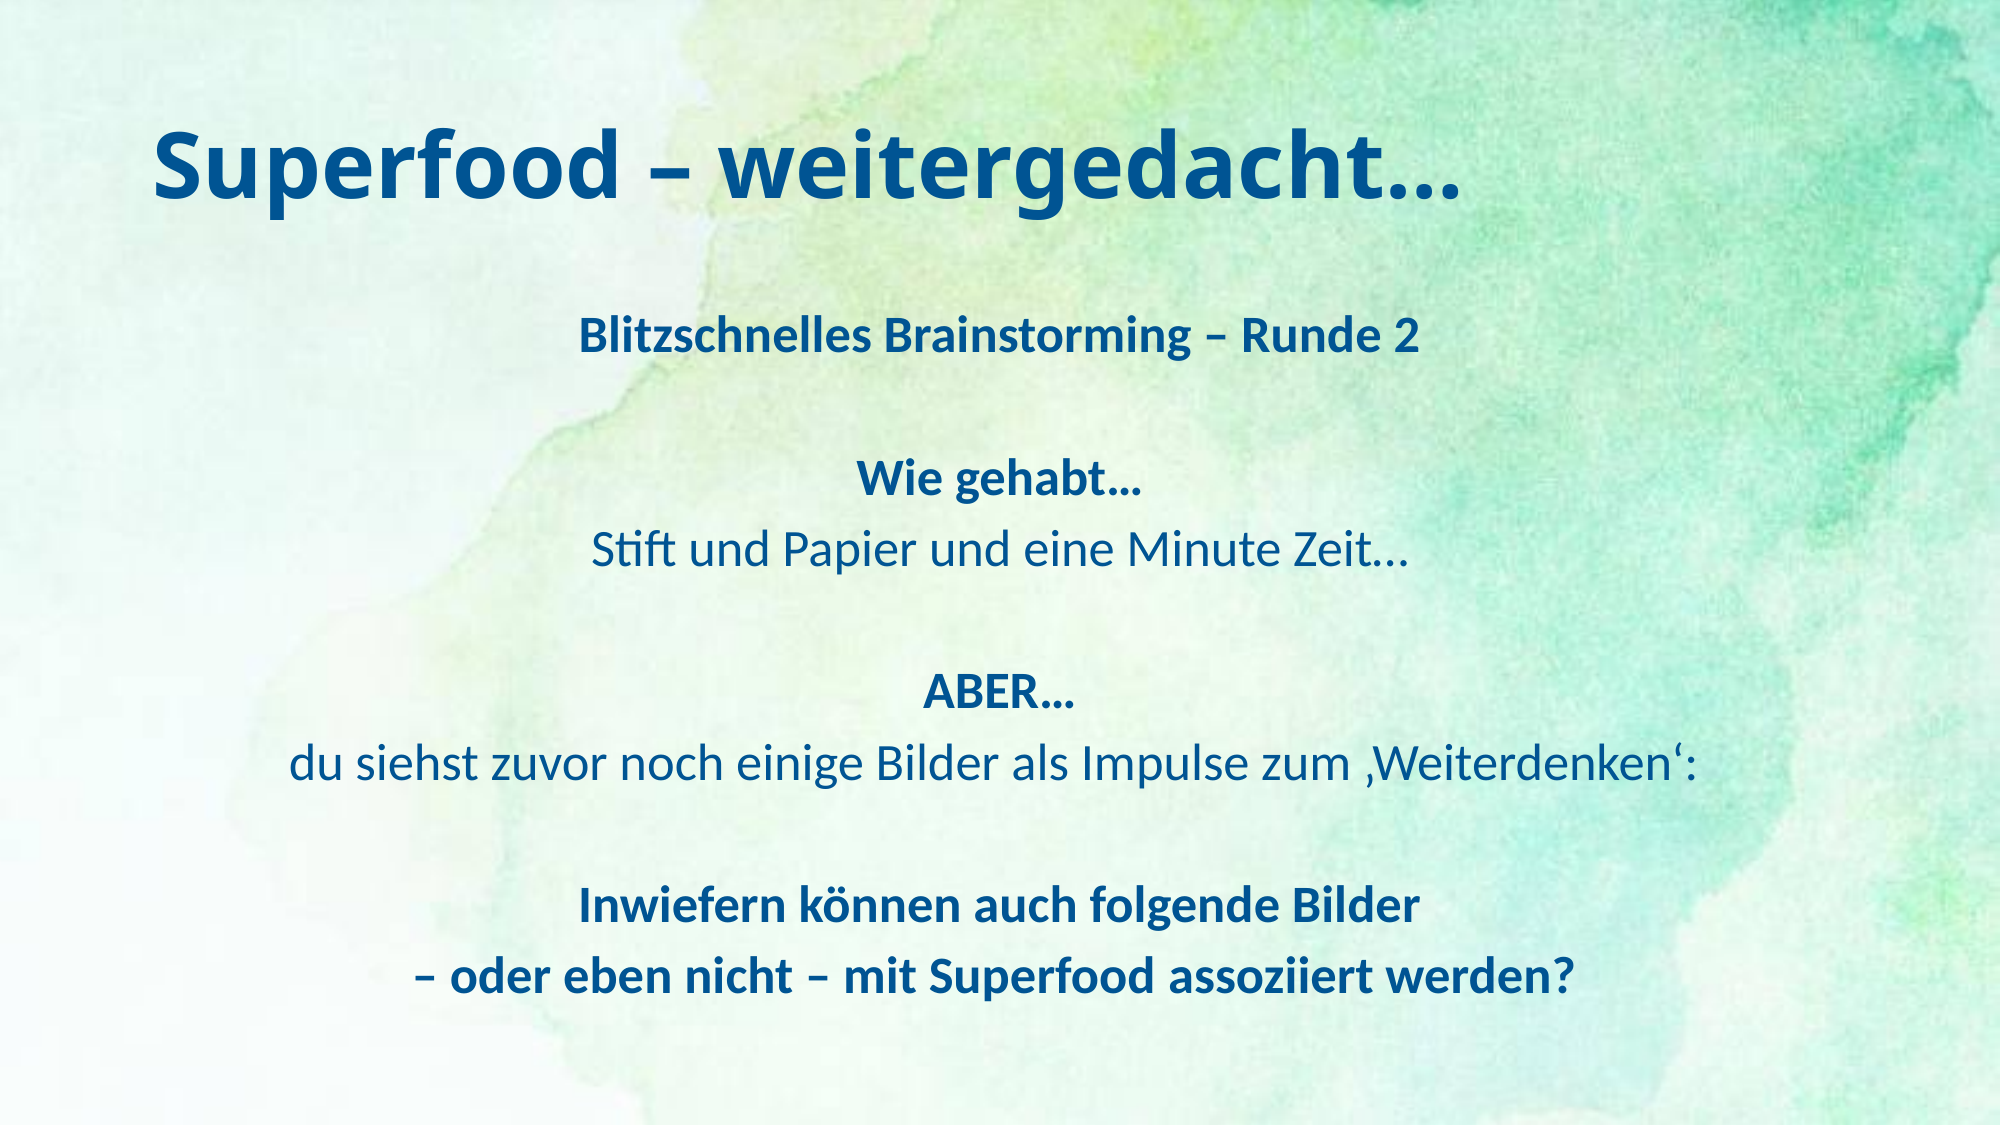

# Superfood – weitergedacht…
Blitzschnelles Brainstorming – Runde 2
Wie gehabt…
Stift und Papier und eine Minute Zeit…
ABER…
du siehst zuvor noch einige Bilder als Impulse zum ‚Weiterdenken‘:
Inwiefern können auch folgende Bilder
– oder eben nicht – mit Superfood assoziiert werden?